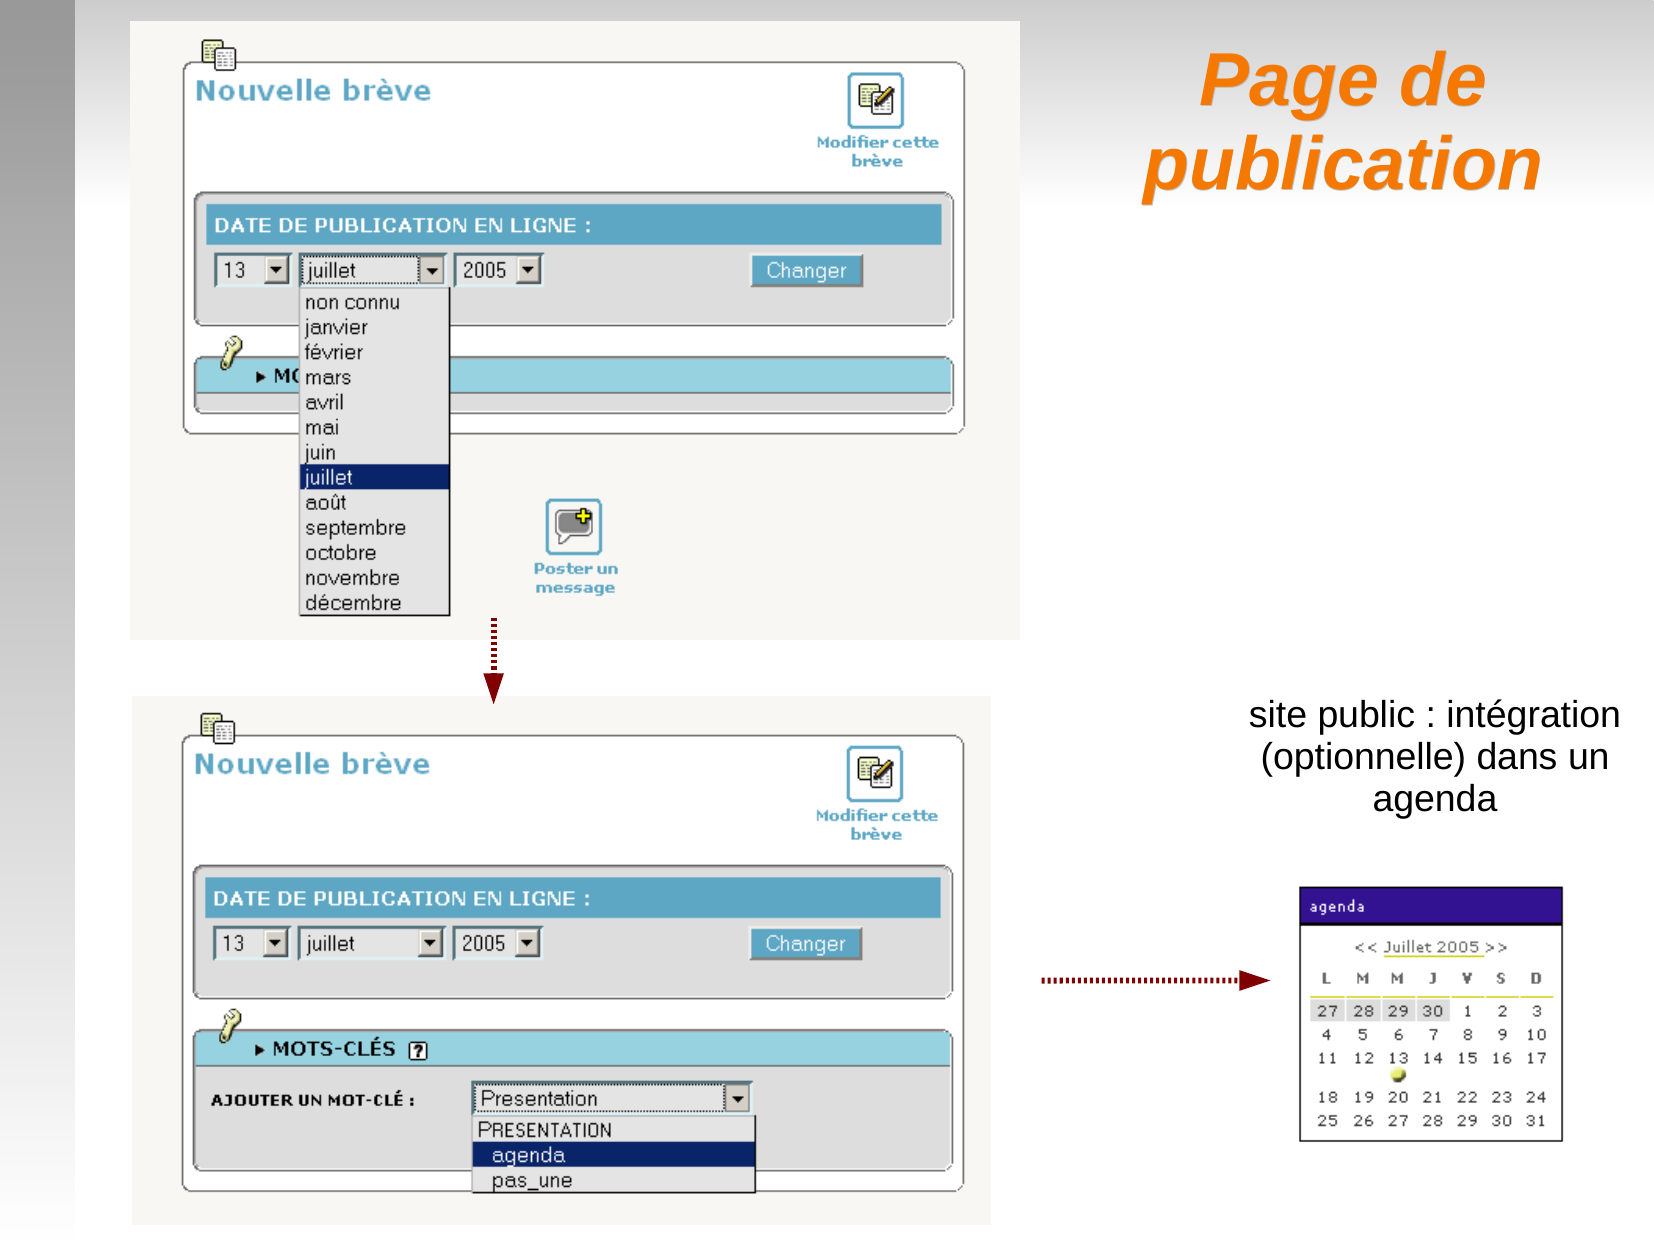

# Page de publication
site public : intégration (optionnelle) dans un agenda